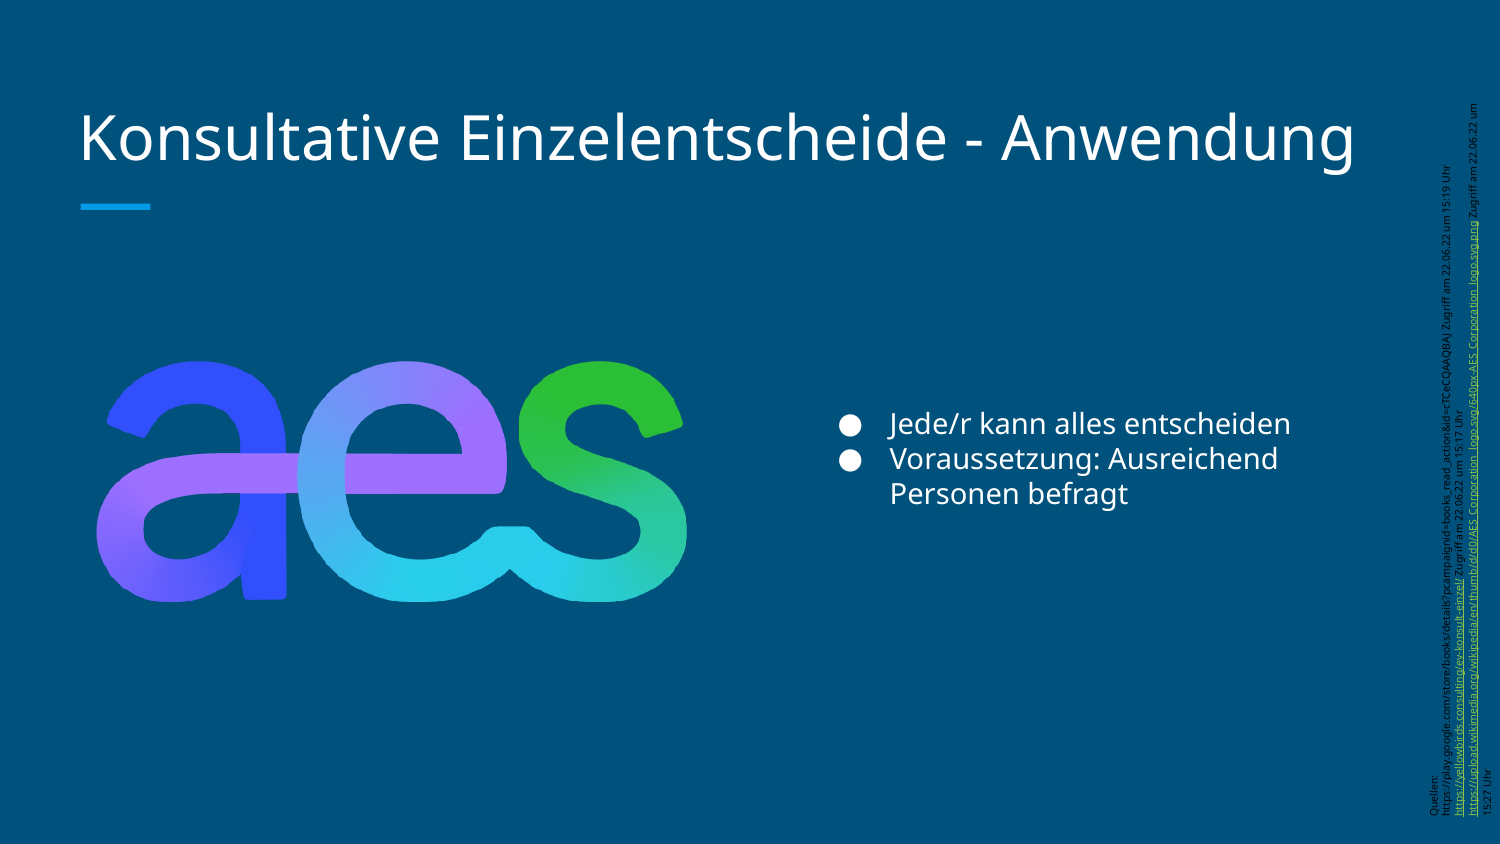

# Konsultative Einzelentscheide - Anwendung
Jede/r kann alles entscheiden
Voraussetzung: Ausreichend Personen befragt
Quellen:
https://play.google.com/store/books/details?pcampaignid=books_read_action&id=cTCeCQAAQBAJ Zugriff am 22.06.22 um 15:19 Uhr
https://yellowbirds.consulting/ev-konsult-einzel/ Zugriff am 22.06.22 um 15:17 Uhr
https://upload.wikimedia.org/wikipedia/en/thumb/d/d0/AES_Corporation_logo.svg/640px-AES_Corporation_logo.svg.png Zugriff am 22.06.22 um 15:27 Uhr